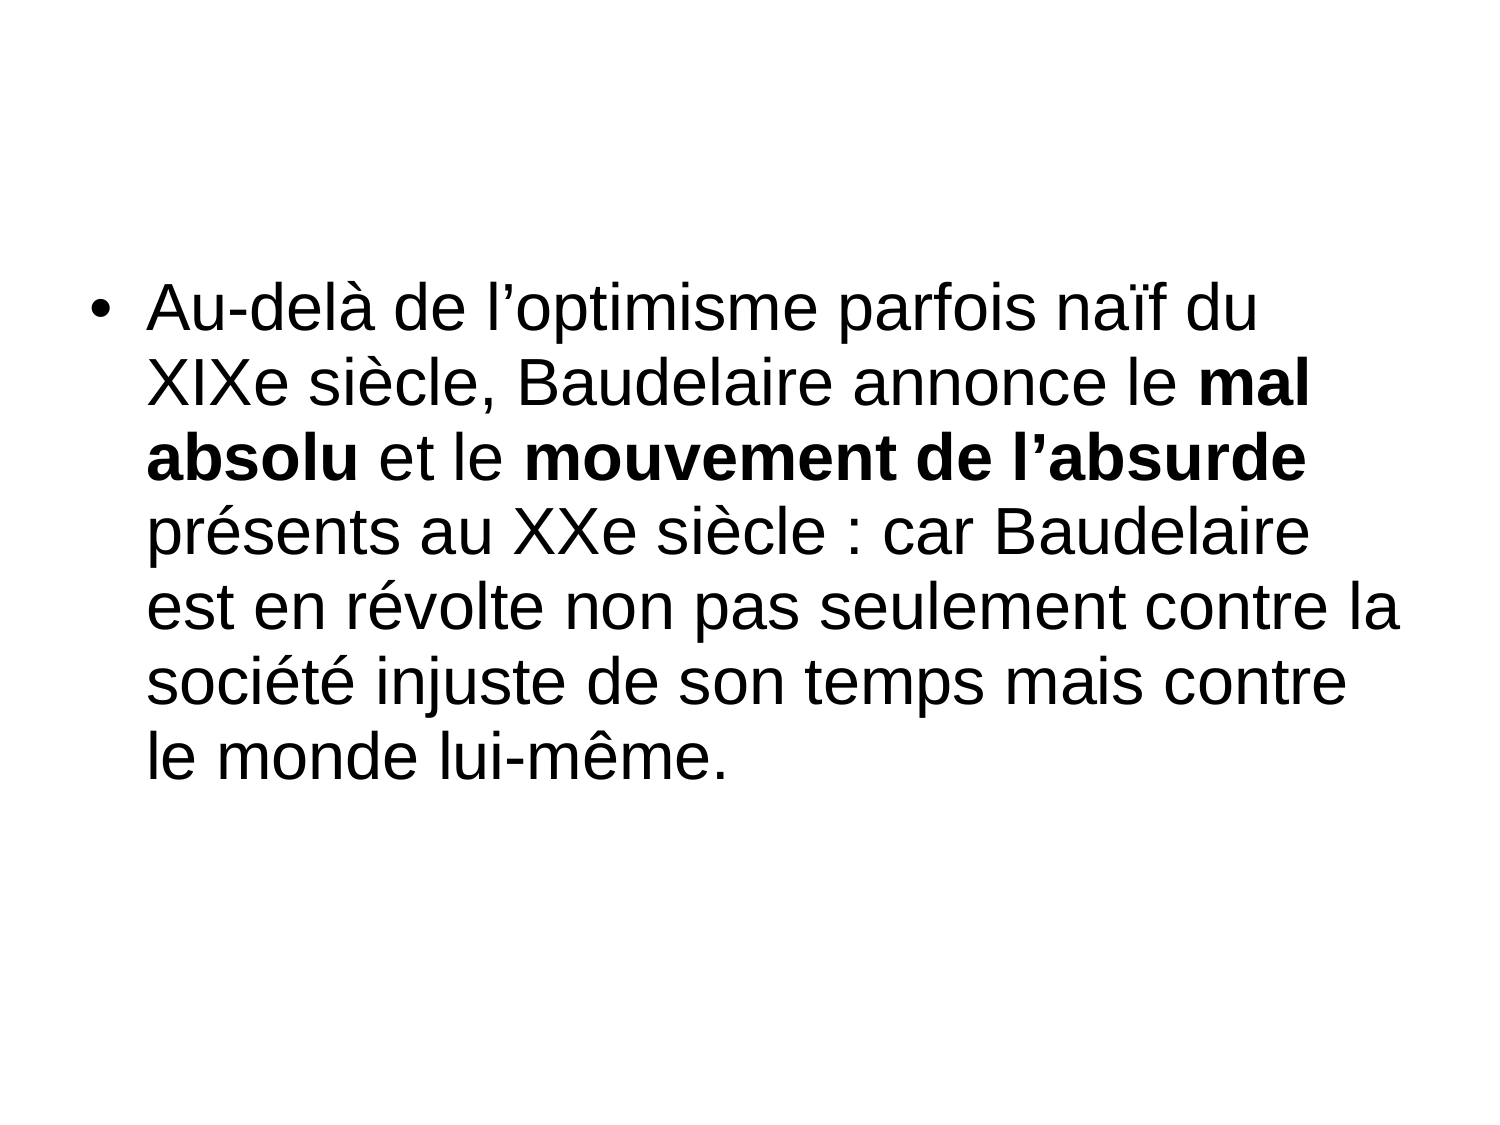

#
Au-delà de l’optimisme parfois naïf du XIXe siècle, Baudelaire annonce le mal absolu et le mouvement de l’absurde présents au XXe siècle : car Baudelaire est en révolte non pas seulement contre la société injuste de son temps mais contre le monde lui-même.